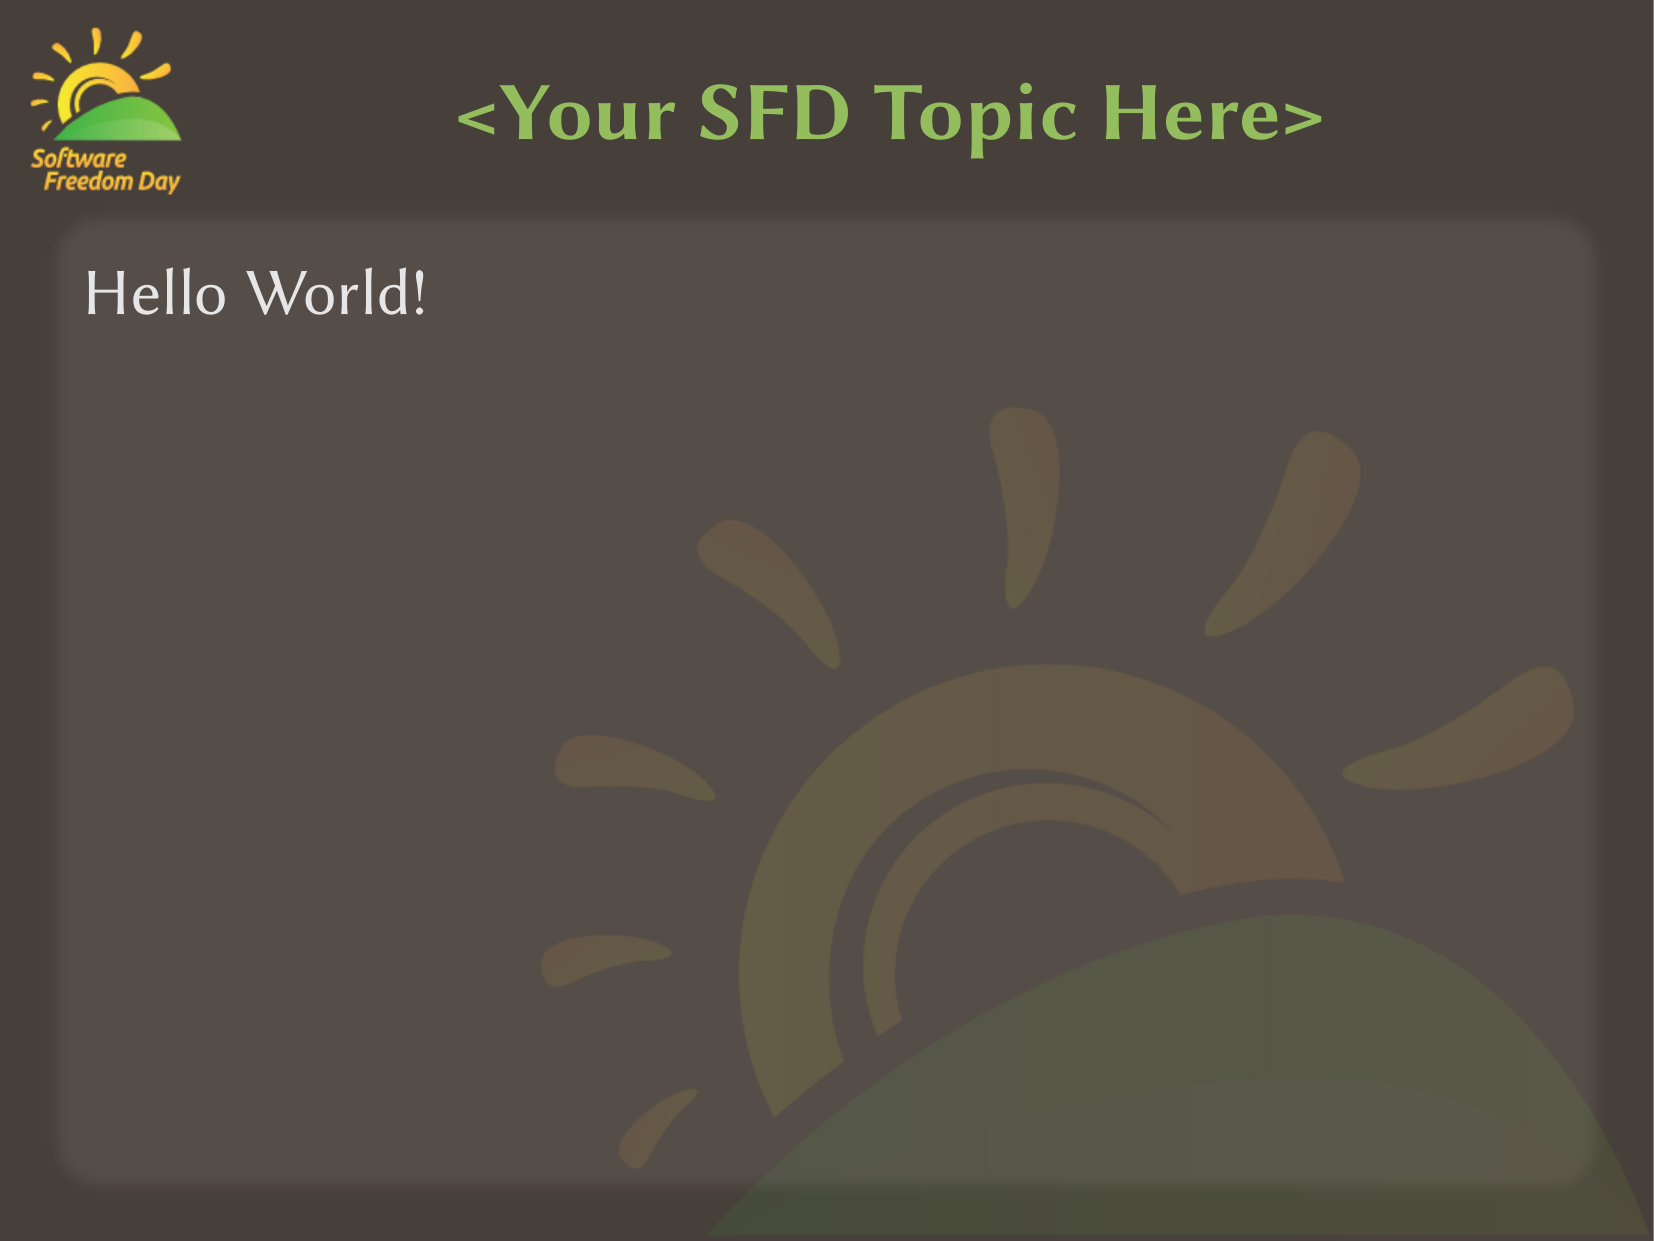

# <Your SFD Topic Here>
Hello World!